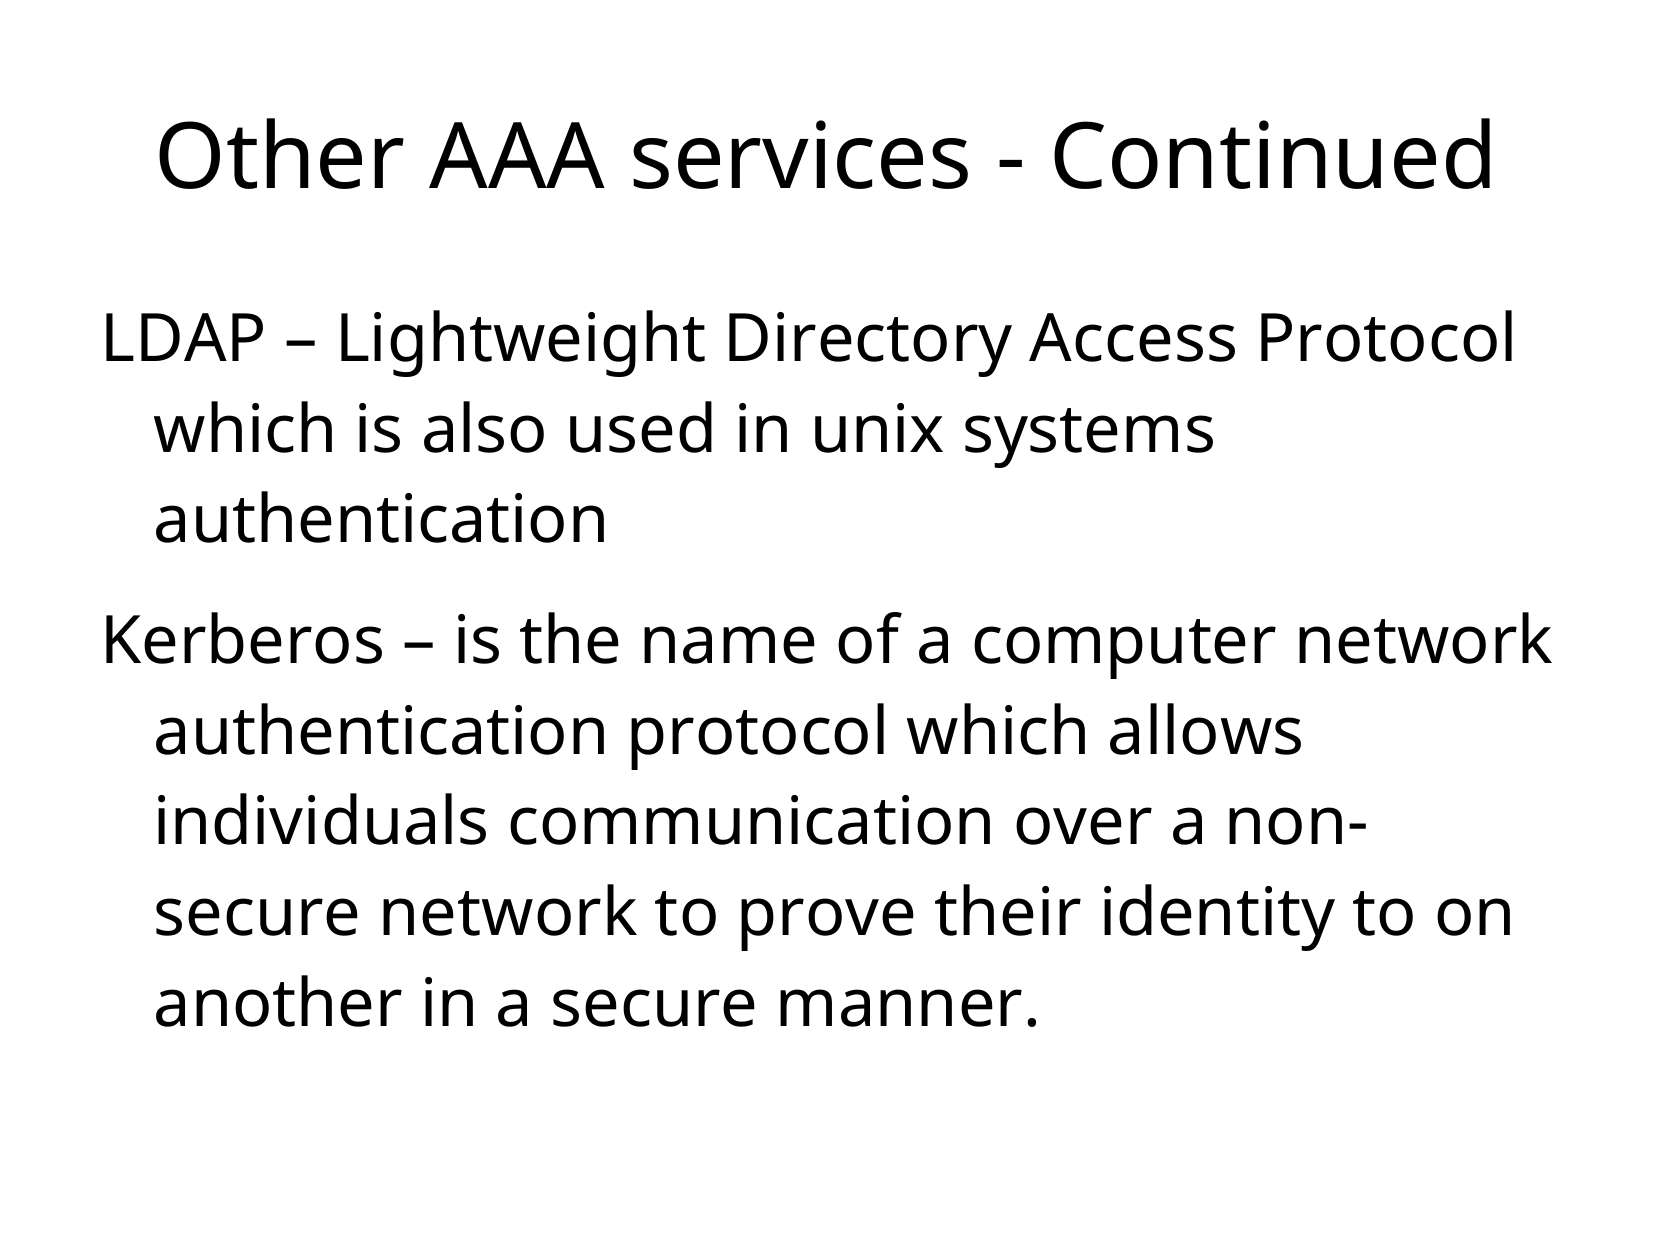

# Other AAA services - Continued
LDAP – Lightweight Directory Access Protocol which is also used in unix systems authentication
Kerberos – is the name of a computer network authentication protocol which allows individuals communication over a non-secure network to prove their identity to on another in a secure manner.